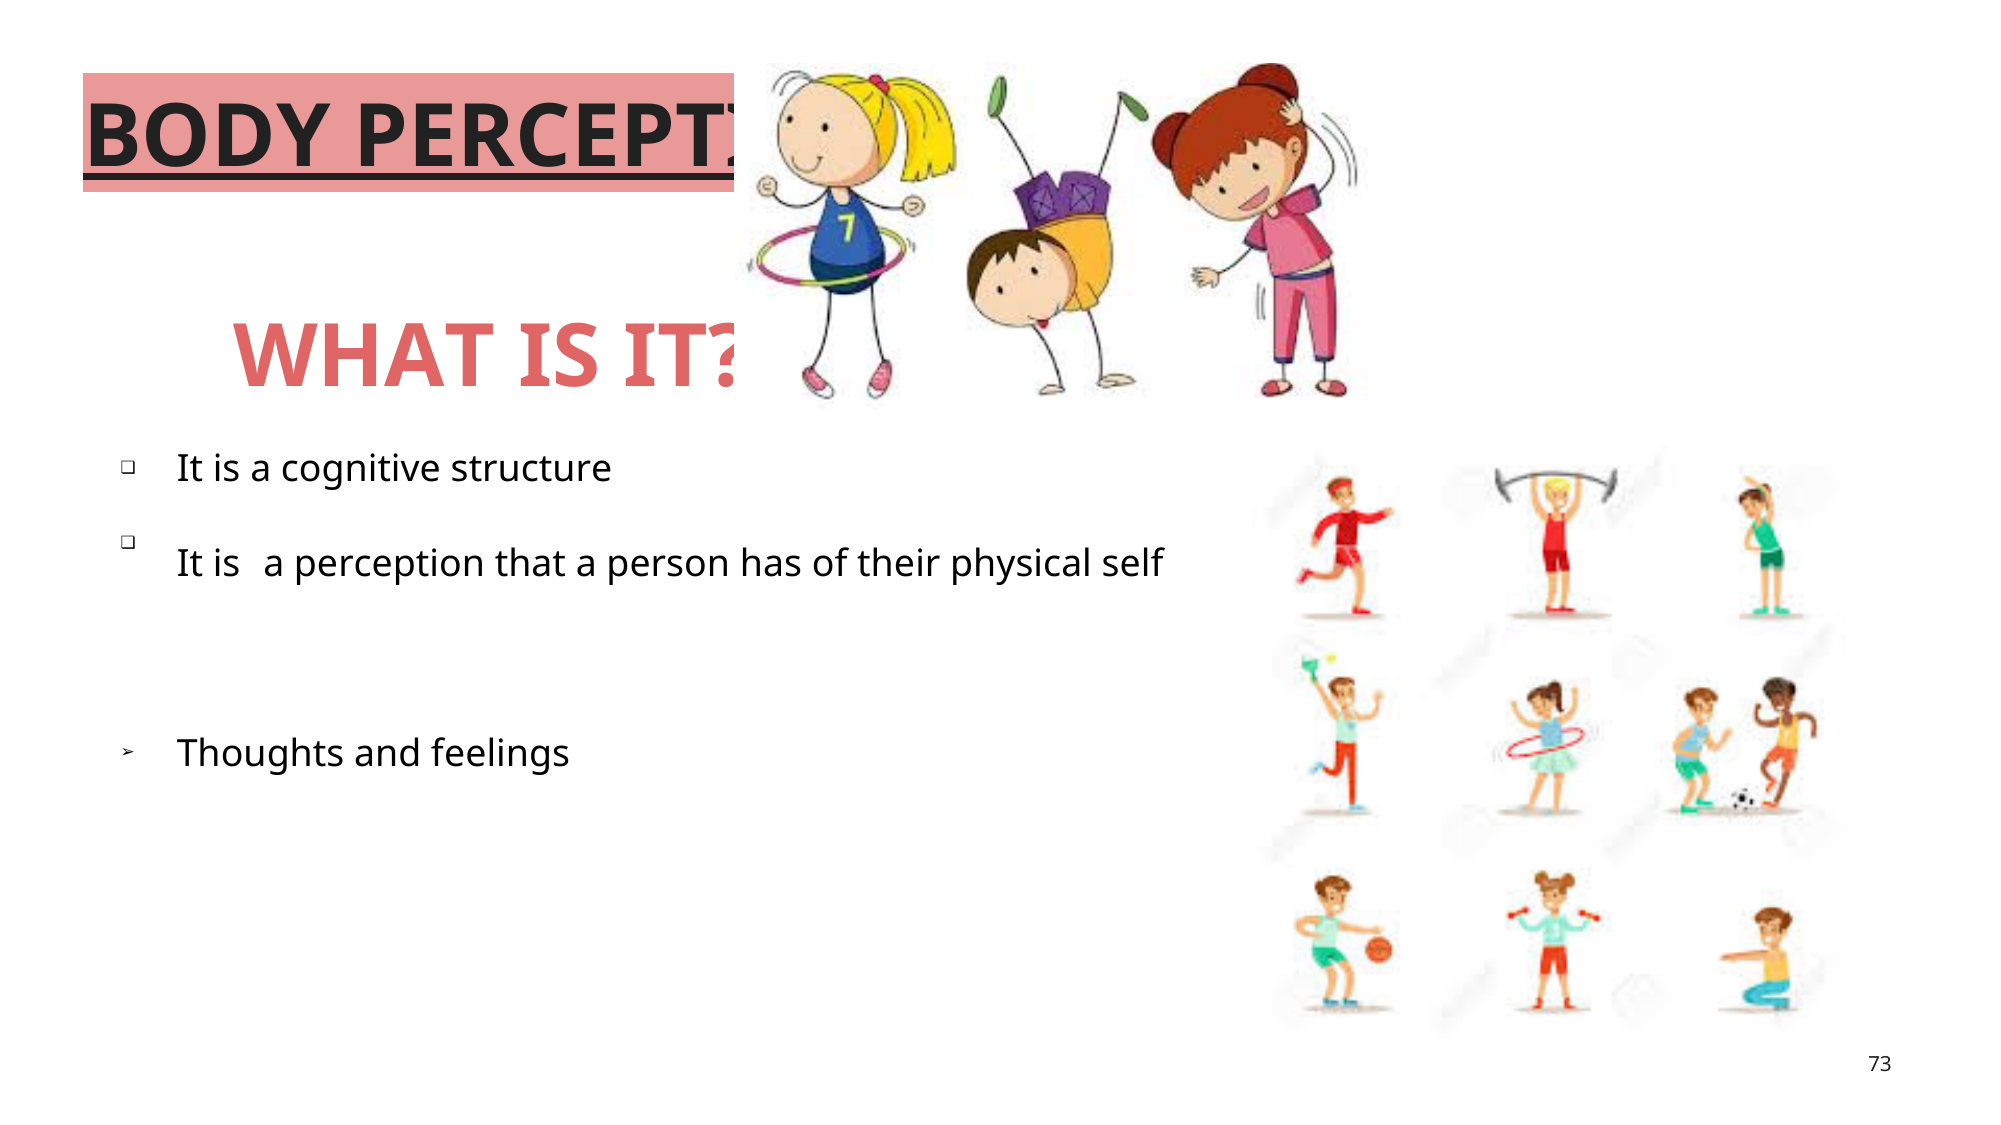

# BODY PERCEPTION
WHAT IS IT?
It is a cognitive structure
It is a perception that a person has of their physical self
Thoughts and feelings